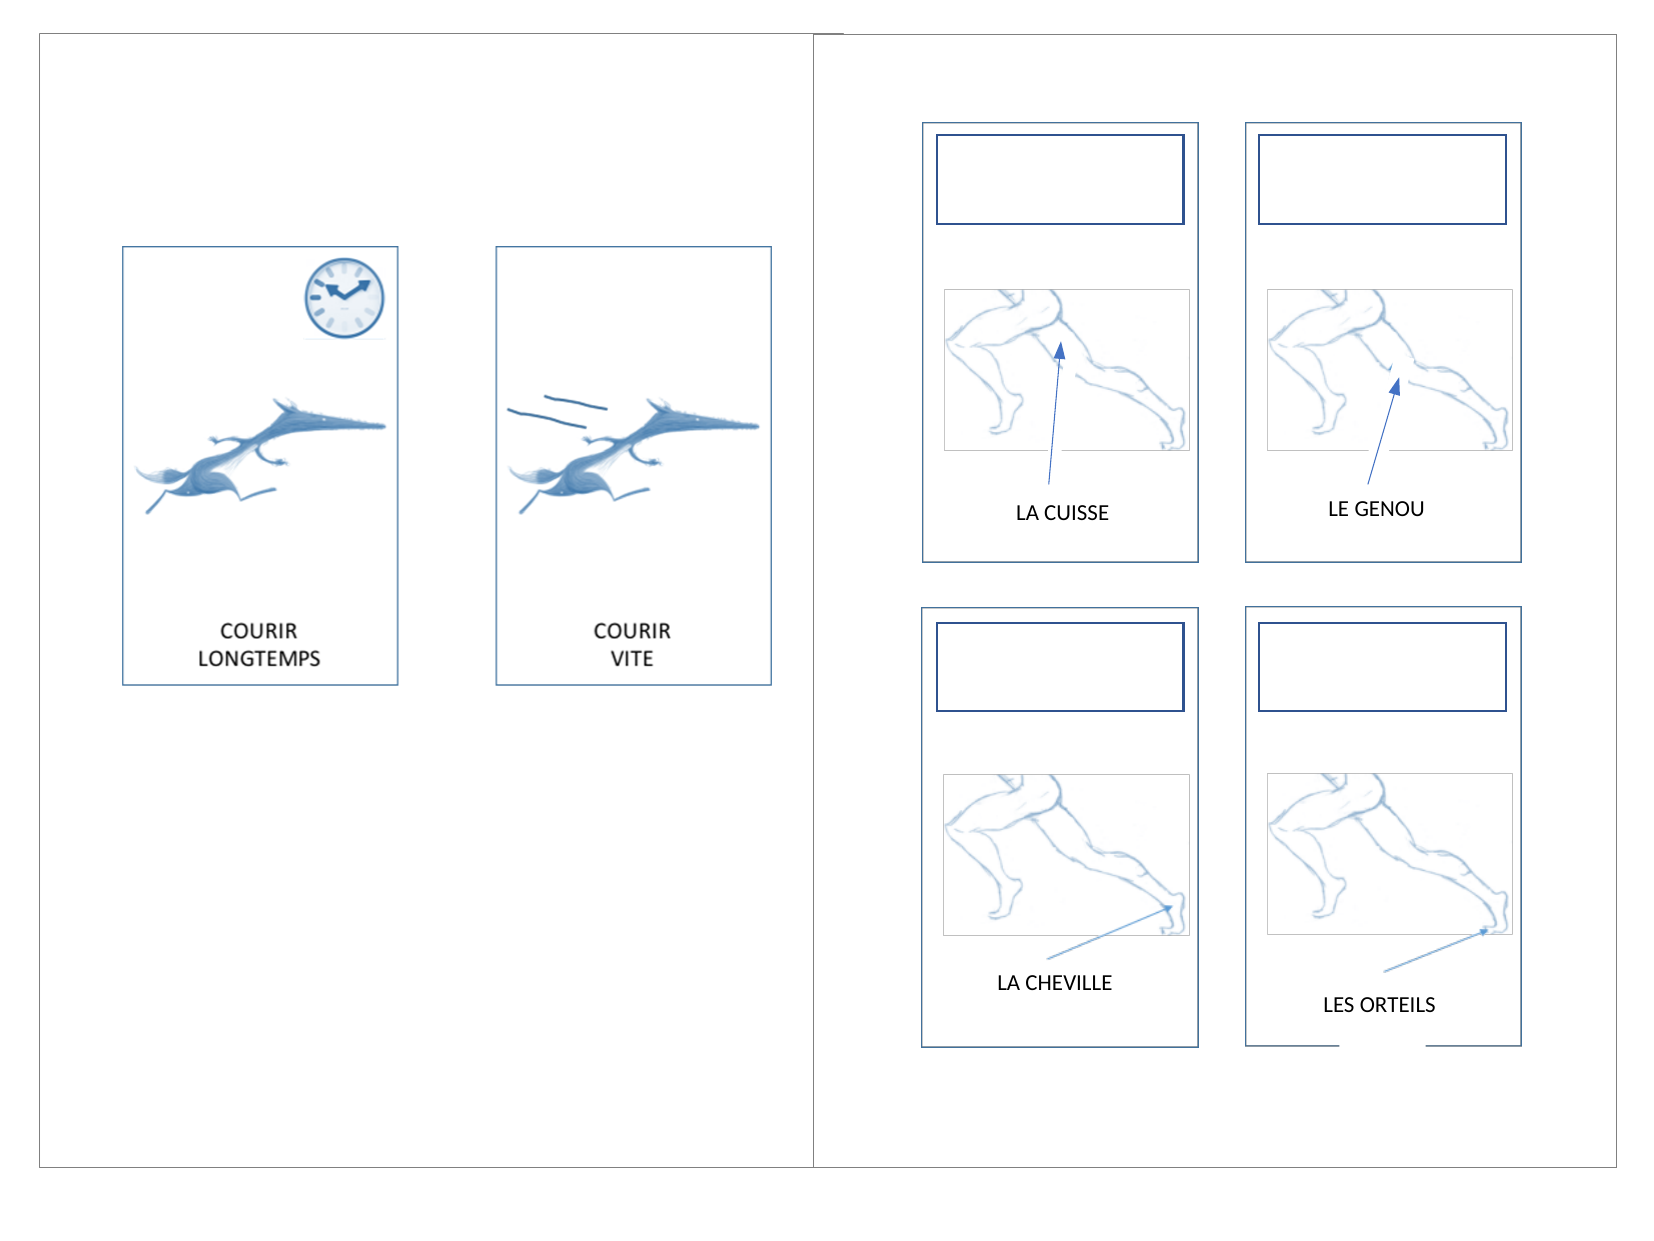

LE GENOU
LA CUISSE
LA CHEVILLE
LES ORTEILS